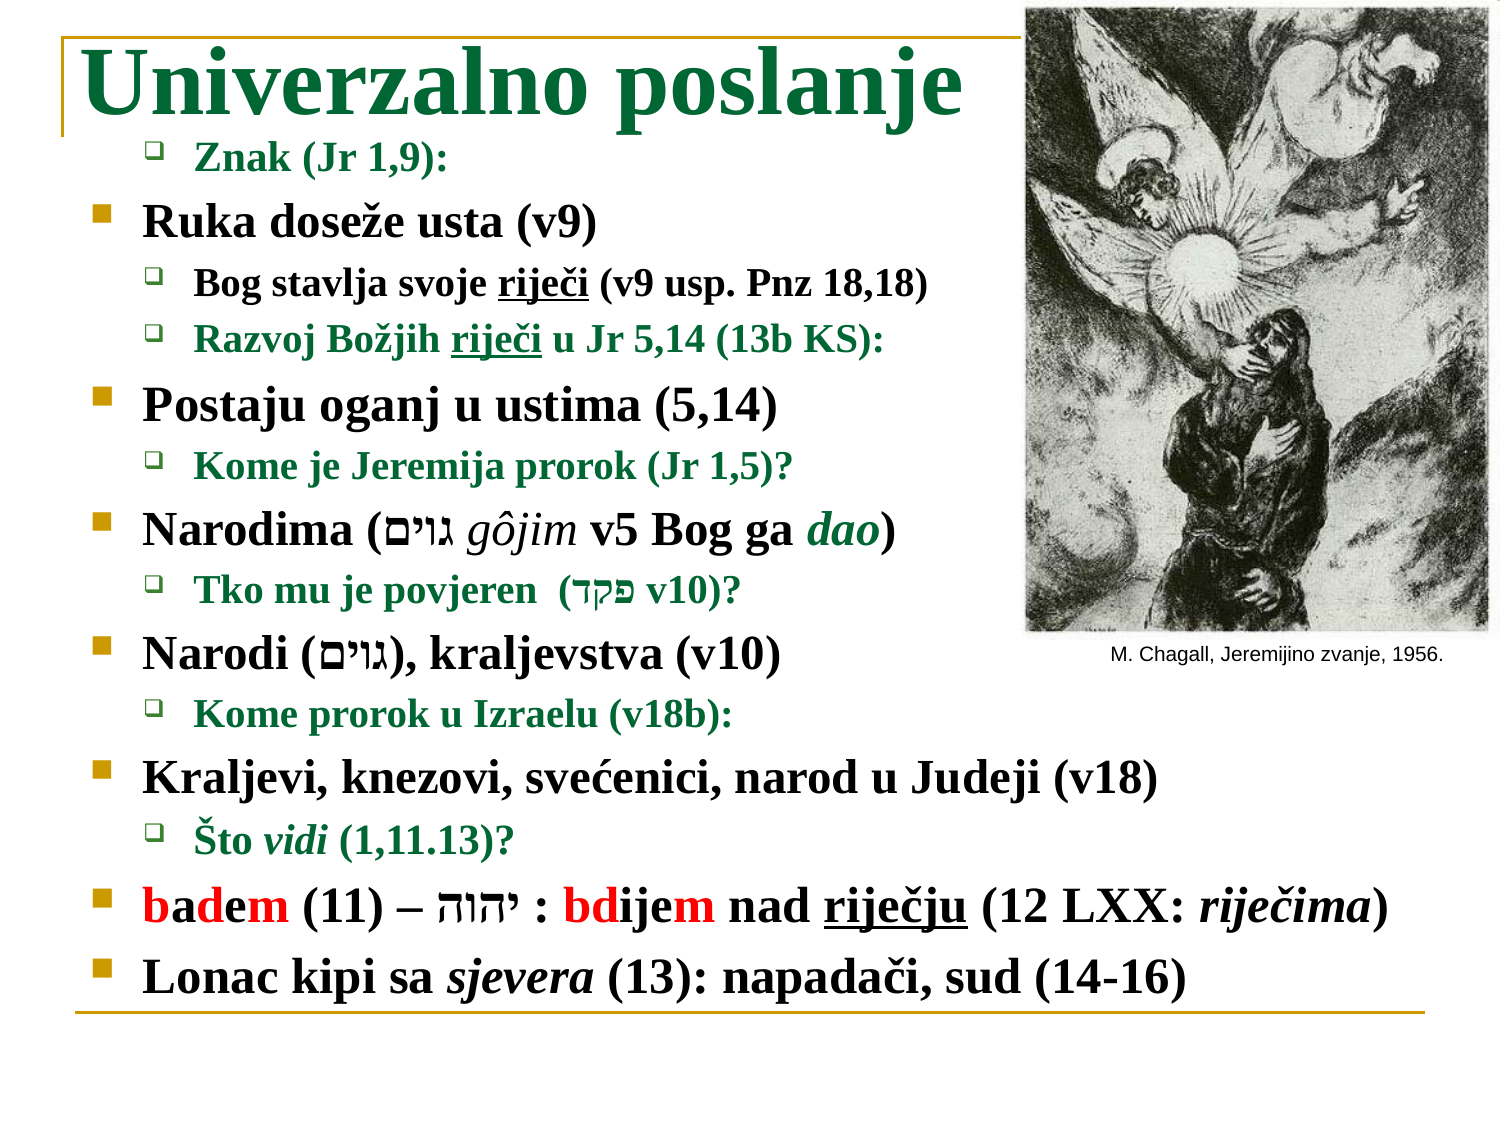

# Univerzalno poslanje
Znak (Jr 1,9):
Ruka doseže usta (v9)
Bog stavlja svoje riječi (v9 usp. Pnz 18,18)
Razvoj Božjih riječi u Jr 5,14 (13b KS):
Postaju oganj u ustima (5,14)
Kome je Jeremija prorok (Jr 1,5)?
Narodima (גוים gôjim v5 Bog ga dao)
Tko mu je povjeren (פקד v10)?
Narodi (גוים), kraljevstva (v10)
Kome prorok u Izraelu (v18b):
Kraljevi, knezovi, svećenici, narod u Judeji (v18)
Što vidi (1,11.13)?
badem (11) – יהוה : bdijem nad riječju (12 LXX: riječima)
Lonac kipi sa sjevera (13): napadači, sud (14-16)
M. Chagall, Jeremijino zvanje, 1956.